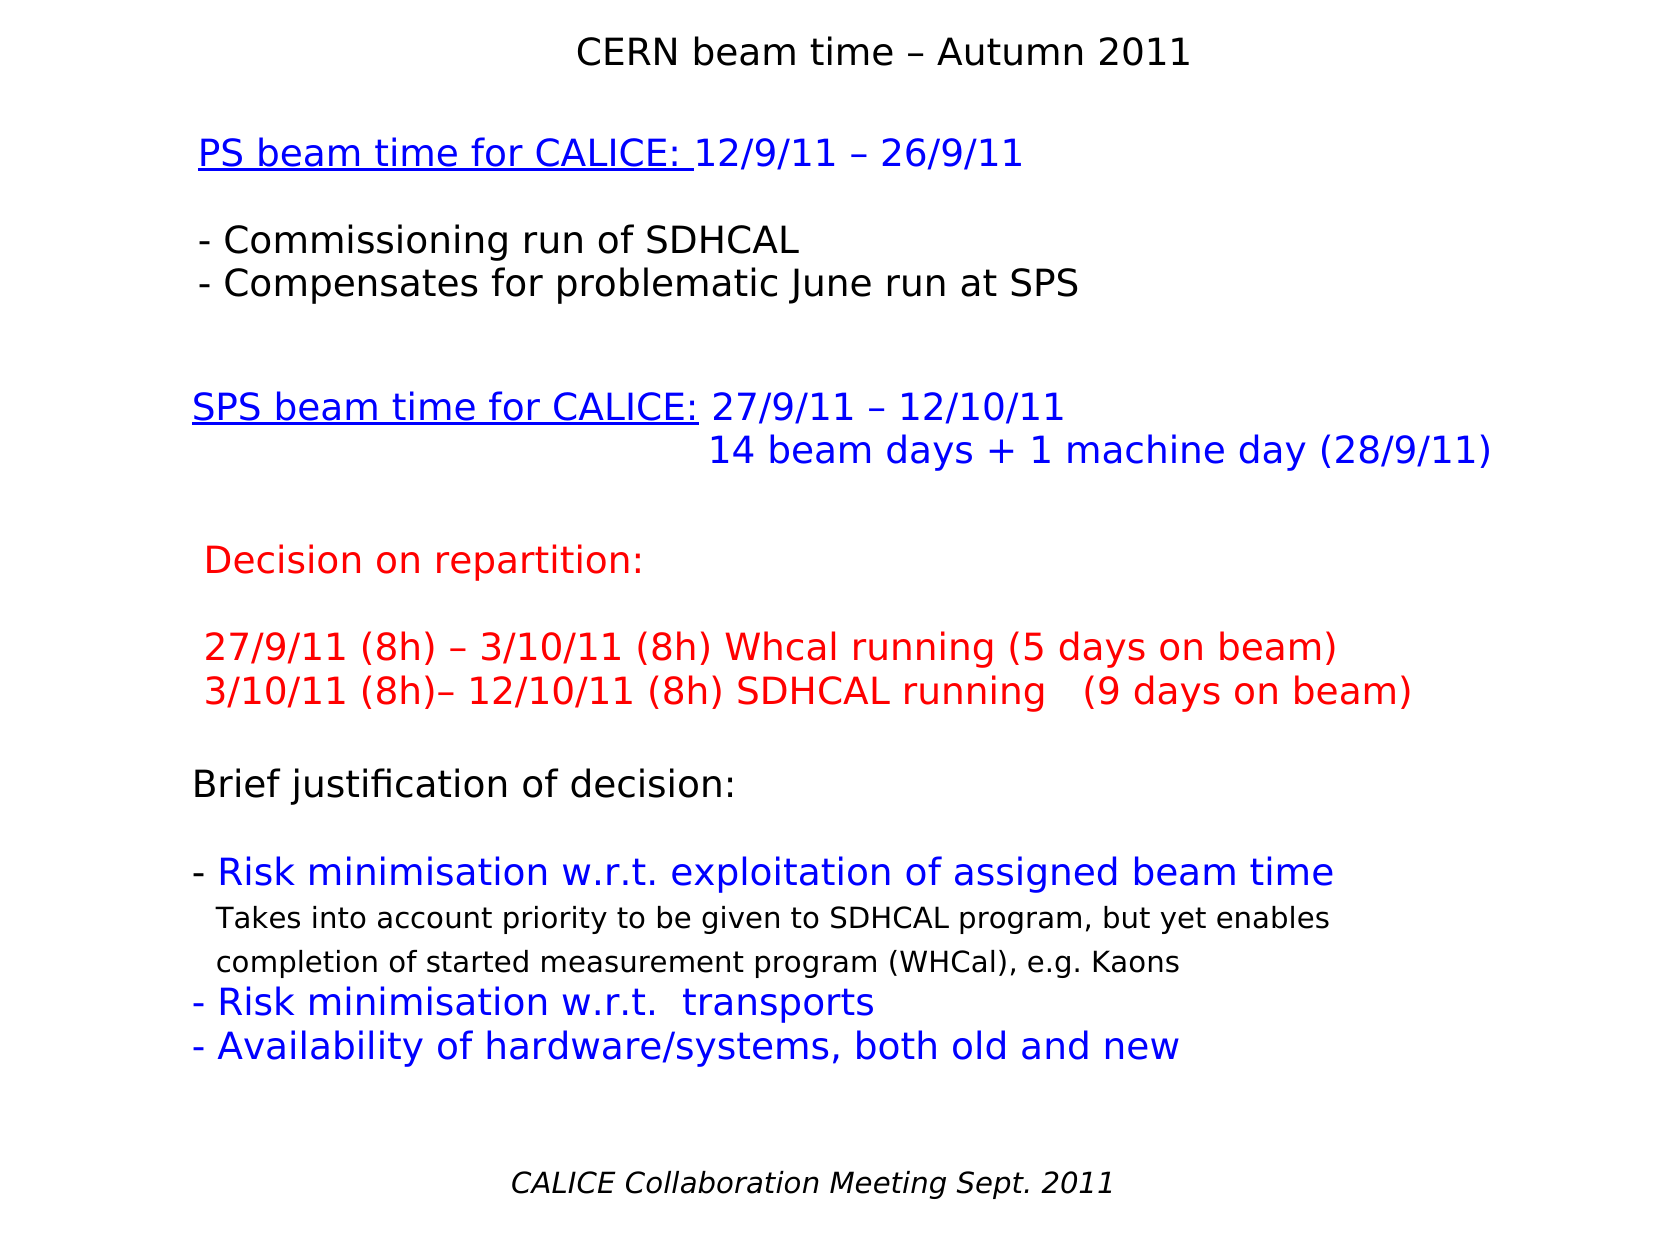

CERN beam time – Autumn 2011
PS beam time for CALICE: 12/9/11 – 26/9/11
- Commissioning run of SDHCAL
- Compensates for problematic June run at SPS
SPS beam time for CALICE: 27/9/11 – 12/10/11
 14 beam days + 1 machine day (28/9/11)
Decision on repartition:
27/9/11 (8h) – 3/10/11 (8h) Whcal running (5 days on beam)
3/10/11 (8h)– 12/10/11 (8h) SDHCAL running (9 days on beam)
Brief justification of decision:
- Risk minimisation w.r.t. exploitation of assigned beam time
 Takes into account priority to be given to SDHCAL program, but yet enables
 completion of started measurement program (WHCal), e.g. Kaons
- Risk minimisation w.r.t. transports
- Availability of hardware/systems, both old and new